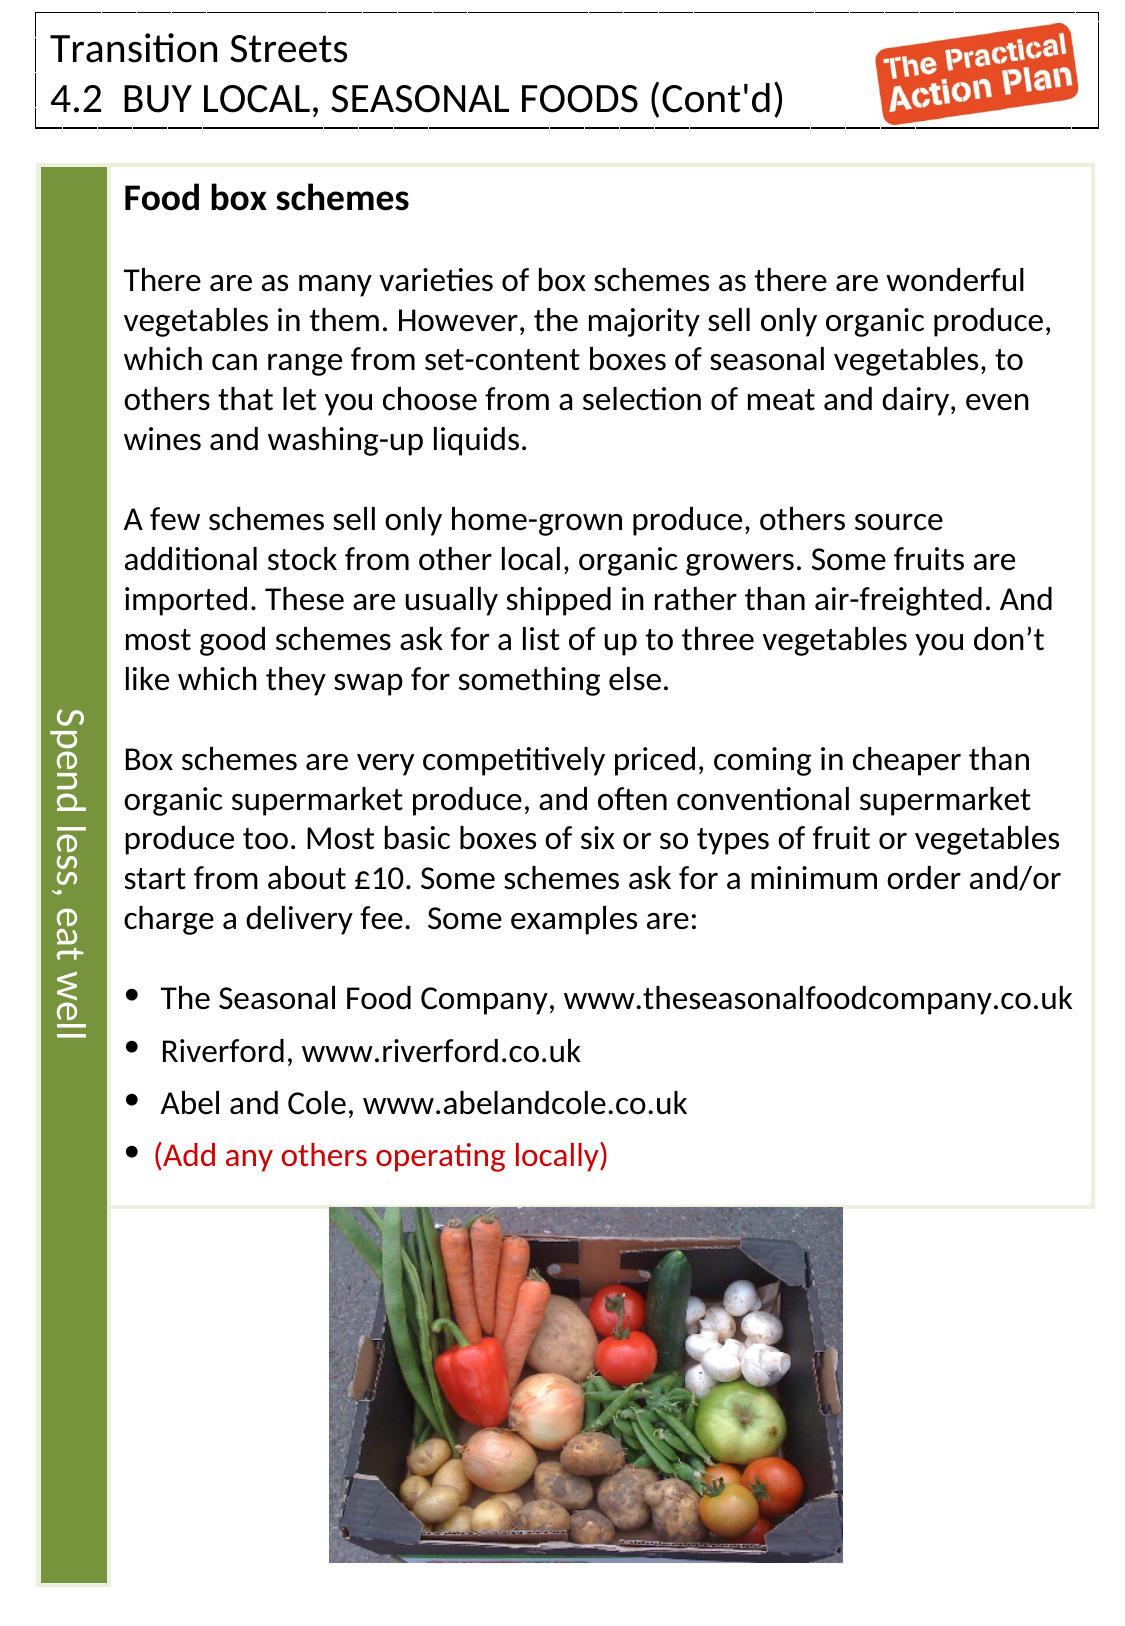

Transition Streets
4.2 BUY LOCAL, SEASONAL FOODS (Cont'd)
Spend less, eat well
Food box schemes
There are as many varieties of box schemes as there are wonderful vegetables in them. However, the majority sell only organic produce, which can range from set-content boxes of seasonal vegetables, to others that let you choose from a selection of meat and dairy, even wines and washing-up liquids.
A few schemes sell only home-grown produce, others source additional stock from other local, organic growers. Some fruits are imported. These are usually shipped in rather than air-freighted. And most good schemes ask for a list of up to three vegetables you don’t like which they swap for something else.
Box schemes are very competitively priced, coming in cheaper than organic supermarket produce, and often conventional supermarket produce too. Most basic boxes of six or so types of fruit or vegetables start from about £10. Some schemes ask for a minimum order and/or charge a delivery fee. Some examples are:
 The Seasonal Food Company, www.theseasonalfoodcompany.co.uk
 Riverford, www.riverford.co.uk
 Abel and Cole, www.abelandcole.co.uk
(Add any others operating locally)